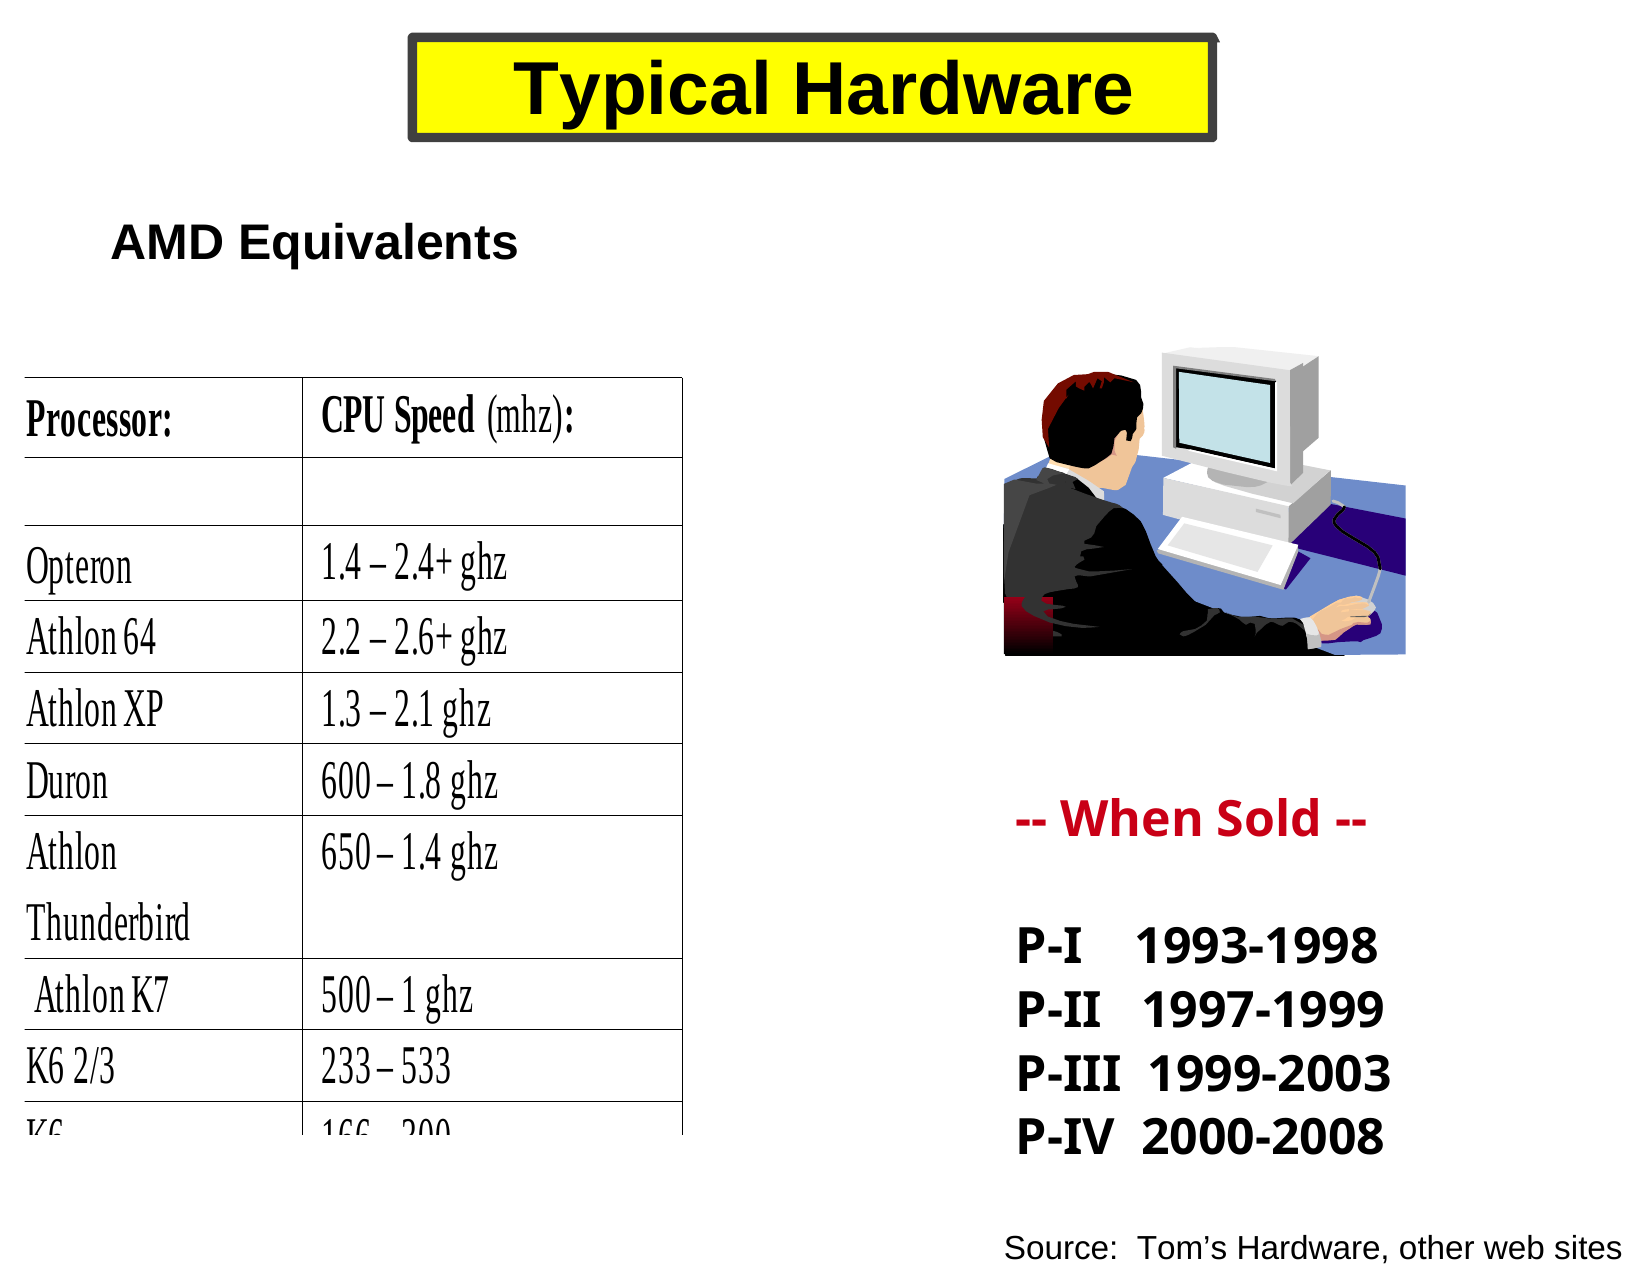

Typical Hardware
AMD Equivalents
-- When Sold --
P-I 1993-1998
P-II 1997-1999
P-III 1999-2003
P-IV 2000-2008
Source: Tom’s Hardware, other web sites